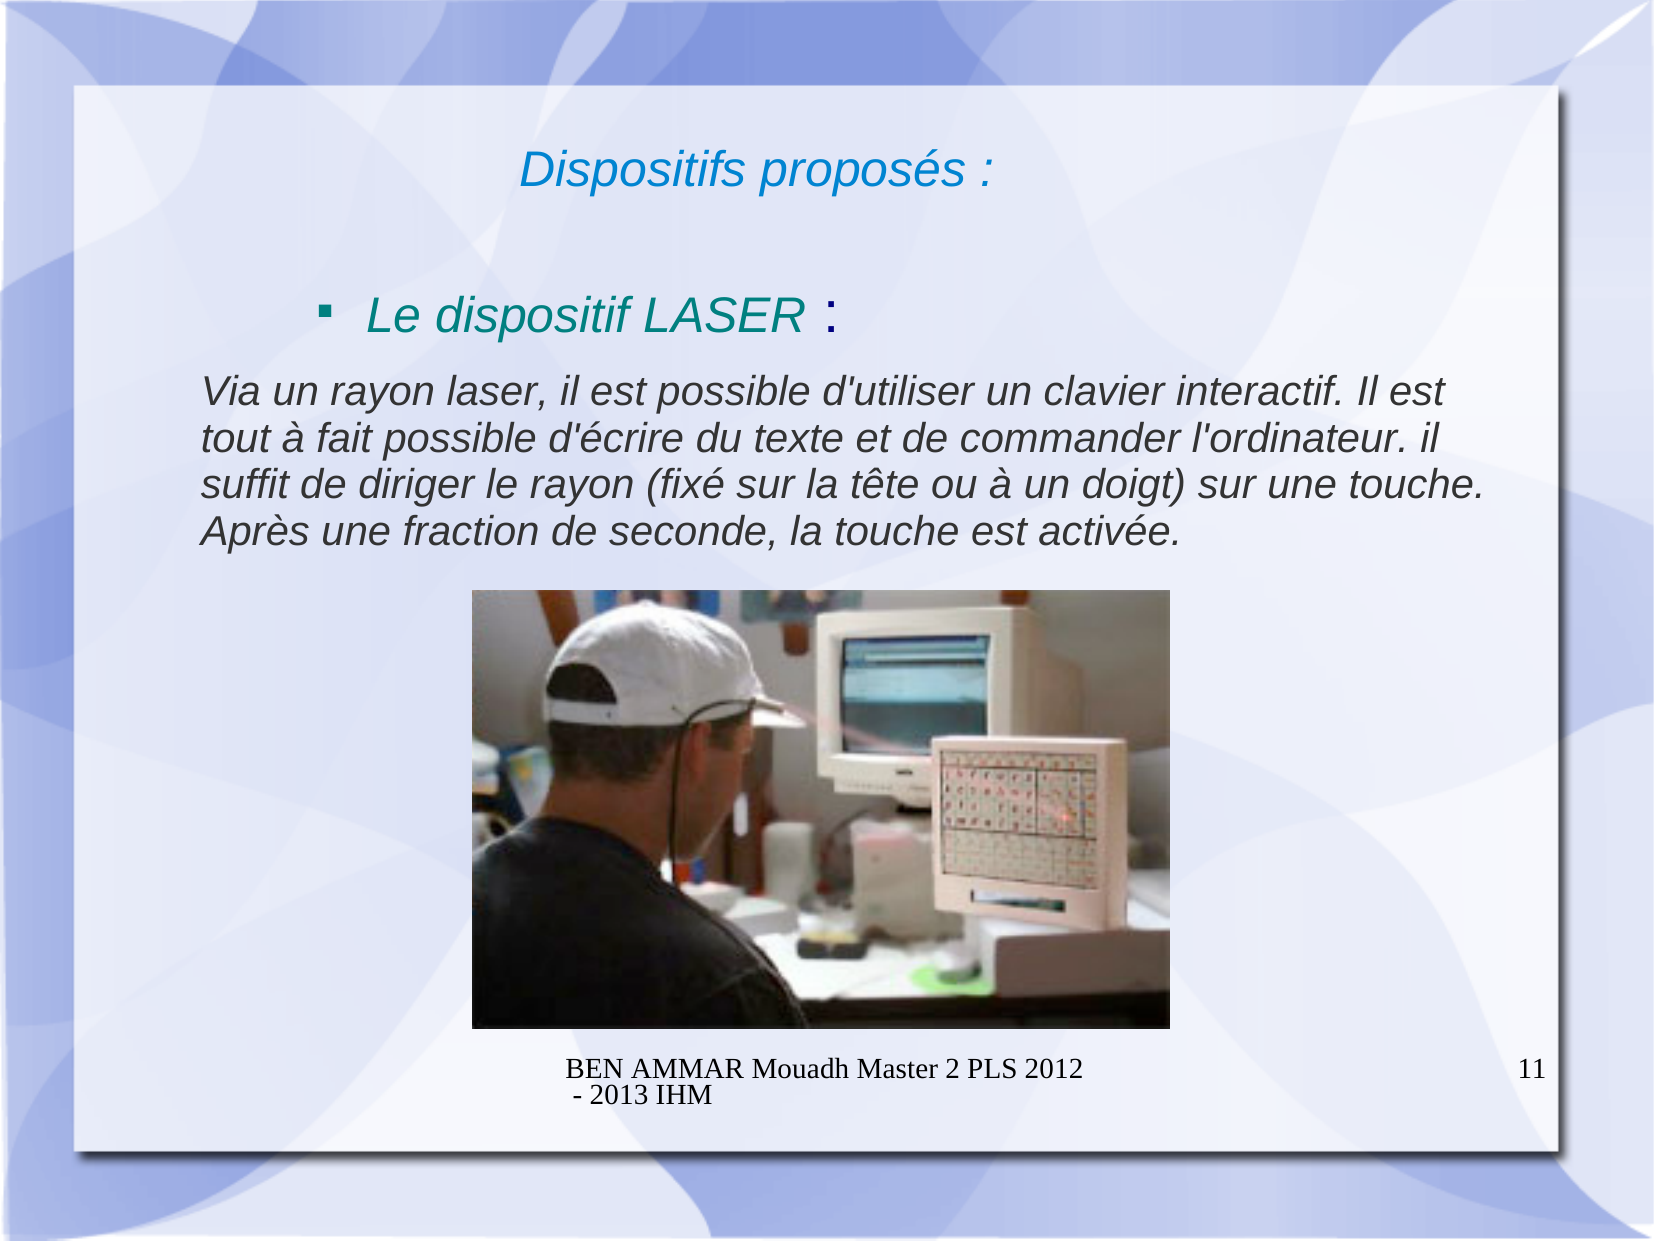

# Dispositifs proposés :
Le dispositif LASER :
Via un rayon laser, il est possible d'utiliser un clavier interactif. Il est tout à fait possible d'écrire du texte et de commander l'ordinateur. il suffit de diriger le rayon (fixé sur la tête ou à un doigt) sur une touche. Après une fraction de seconde, la touche est activée.
BEN AMMAR Mouadh Master 2 PLS 2012 - 2013 IHM
11